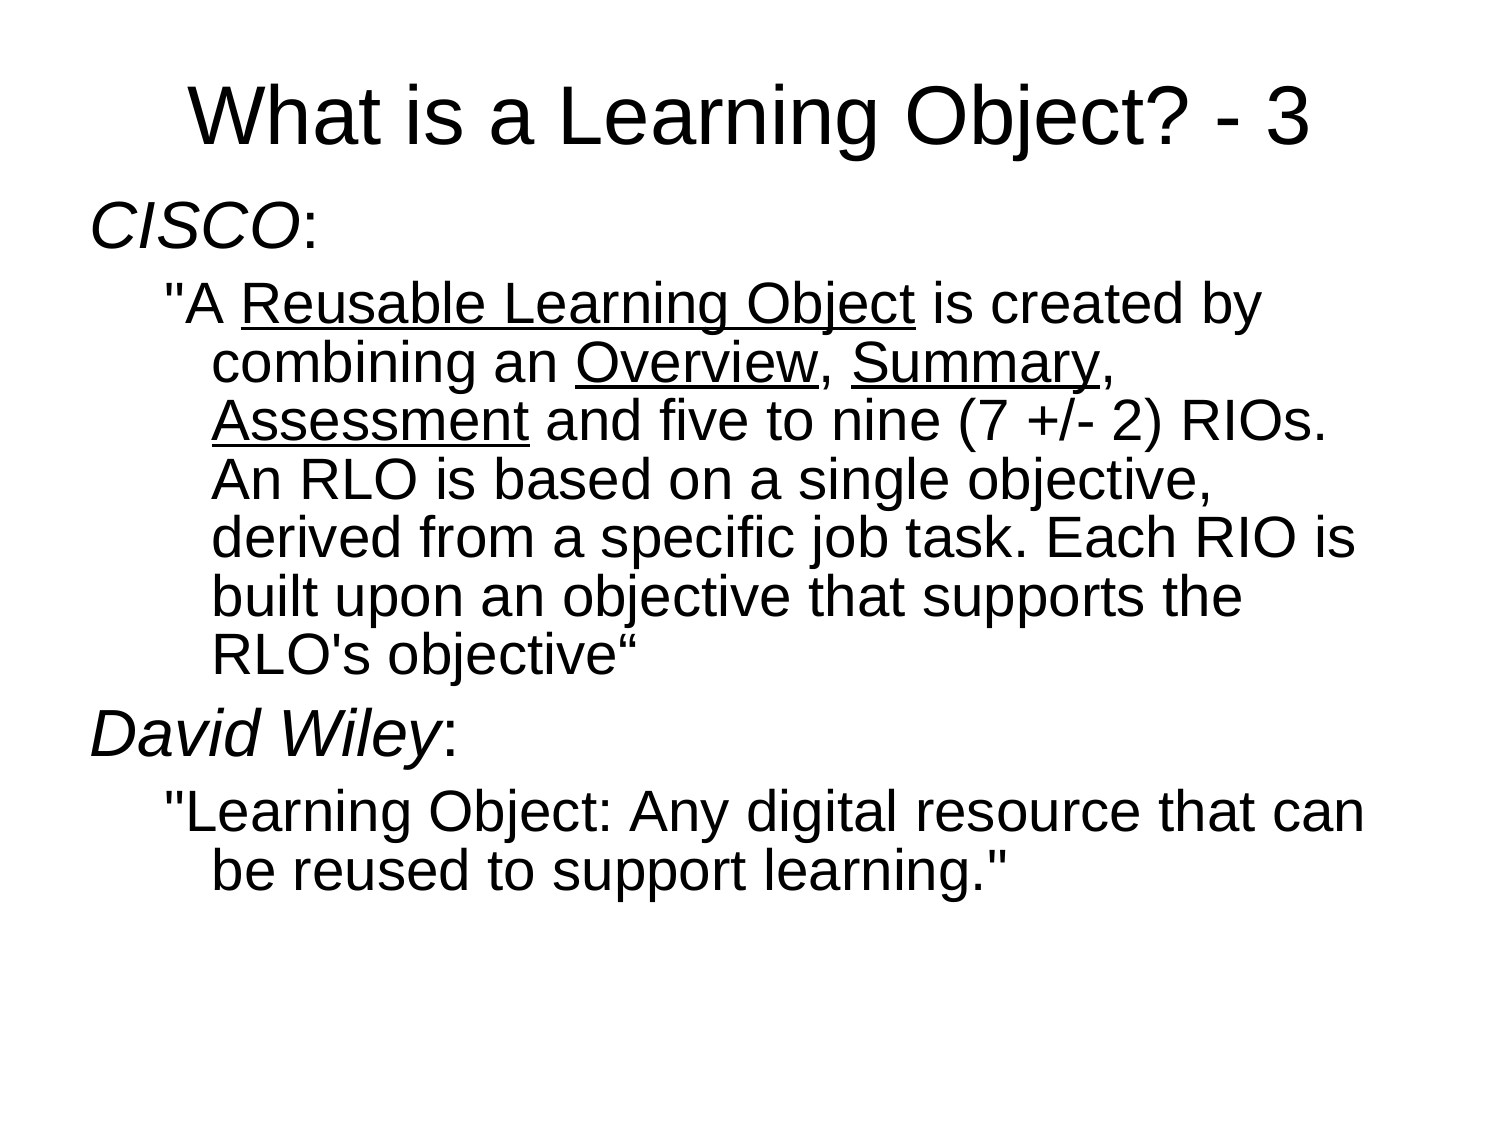

# What is a Learning Object? - 3
CISCO:
"A Reusable Learning Object is created by combining an Overview, Summary, Assessment and five to nine (7 +/- 2) RIOs. An RLO is based on a single objective, derived from a specific job task. Each RIO is built upon an objective that supports the RLO's objective“
David Wiley:
"Learning Object: Any digital resource that can be reused to support learning."